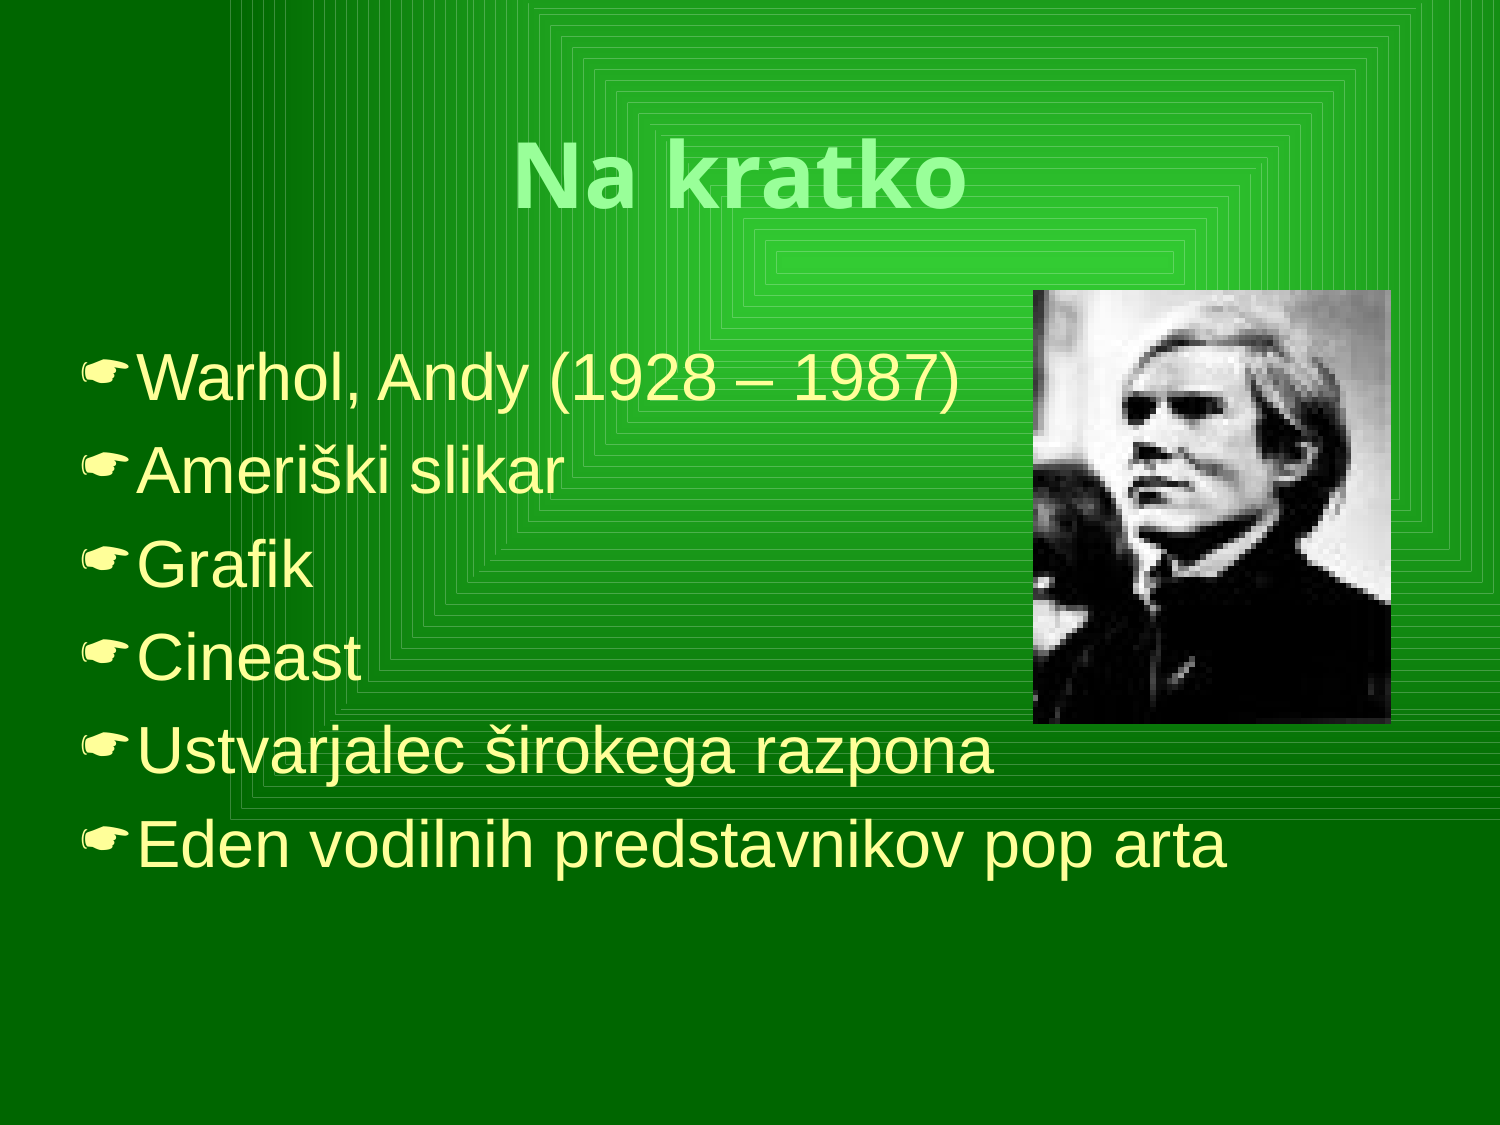

# Na kratko
Warhol, Andy (1928 – 1987)
Ameriški slikar
Grafik
Cineast
Ustvarjalec širokega razpona
Eden vodilnih predstavnikov pop arta